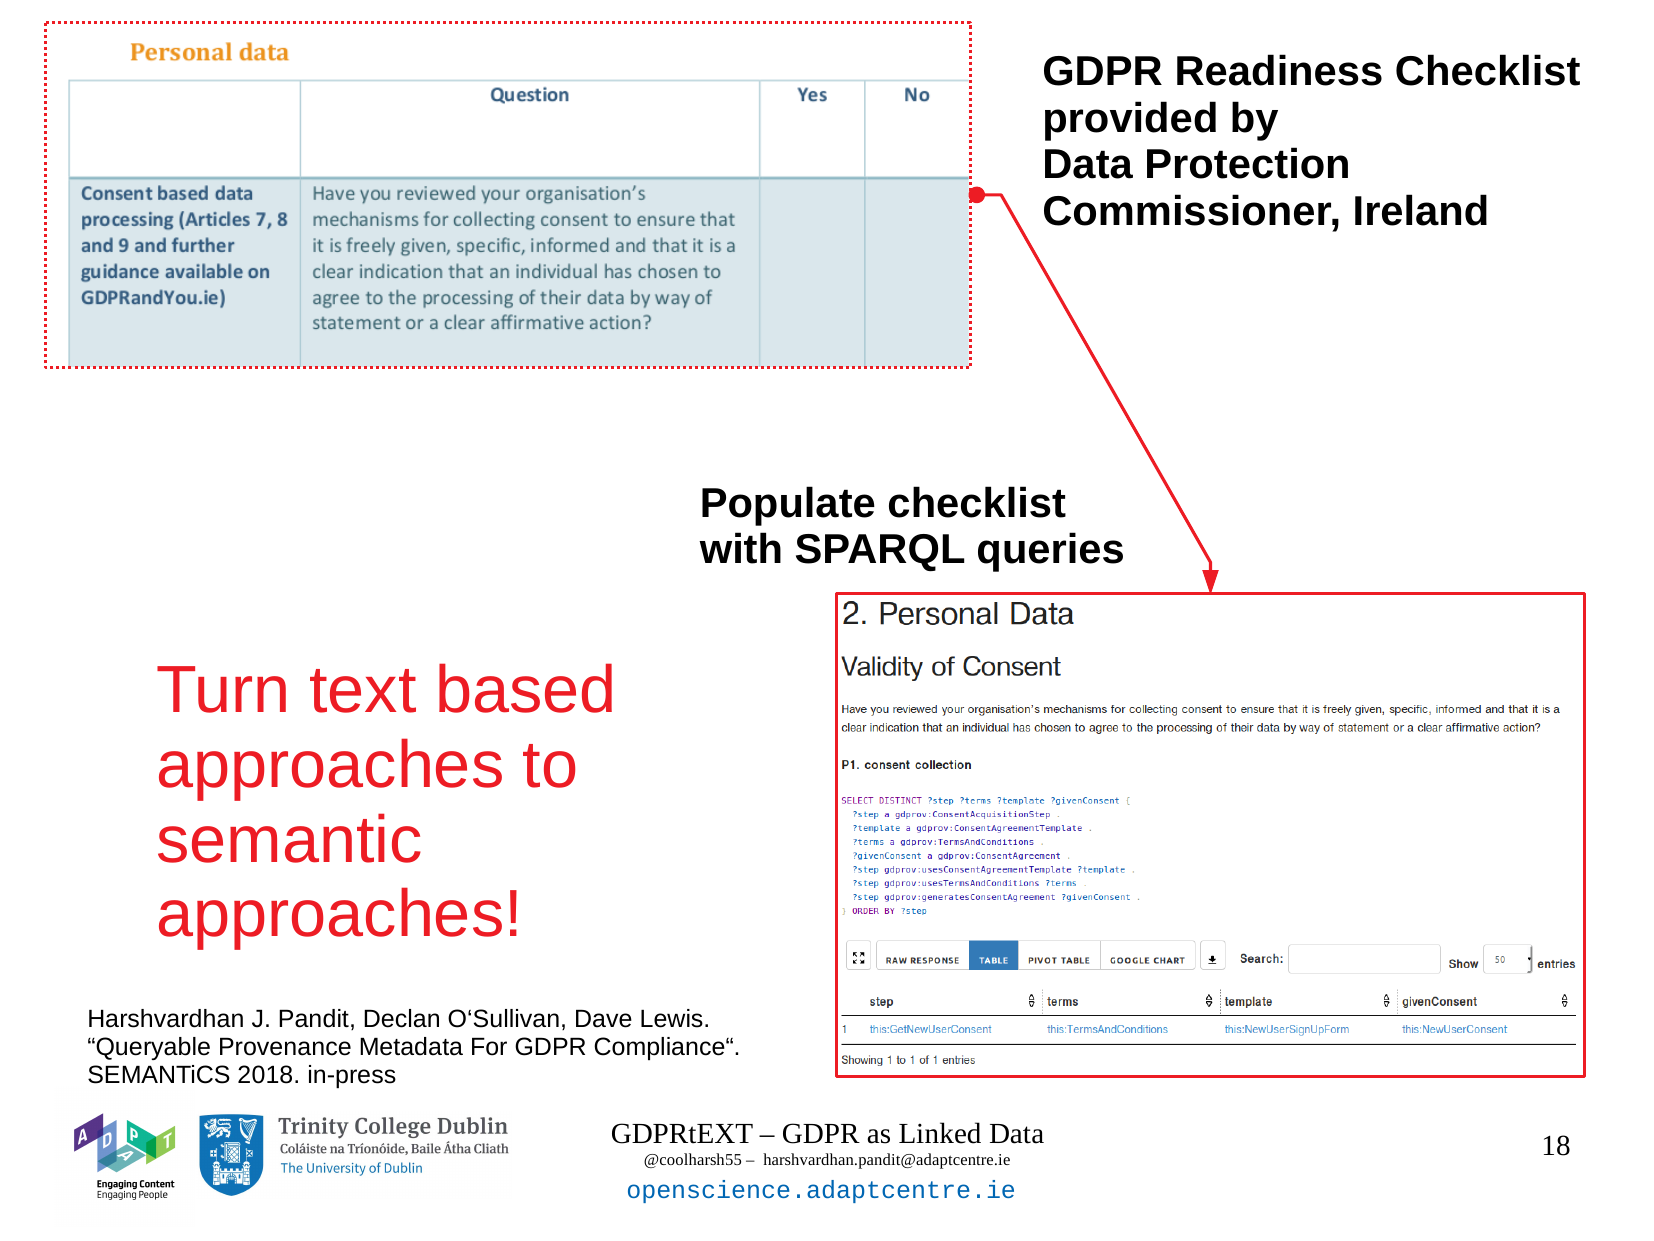

GDPR Readiness Checklist provided by
Data Protection Commissioner, Ireland
Populate checklist with SPARQL queries
Turn text based approaches to semantic approaches!
Harshvardhan J. Pandit, Declan O‘Sullivan, Dave Lewis. “Queryable Provenance Metadata For GDPR Compliance“. SEMANTiCS 2018. in-press
18